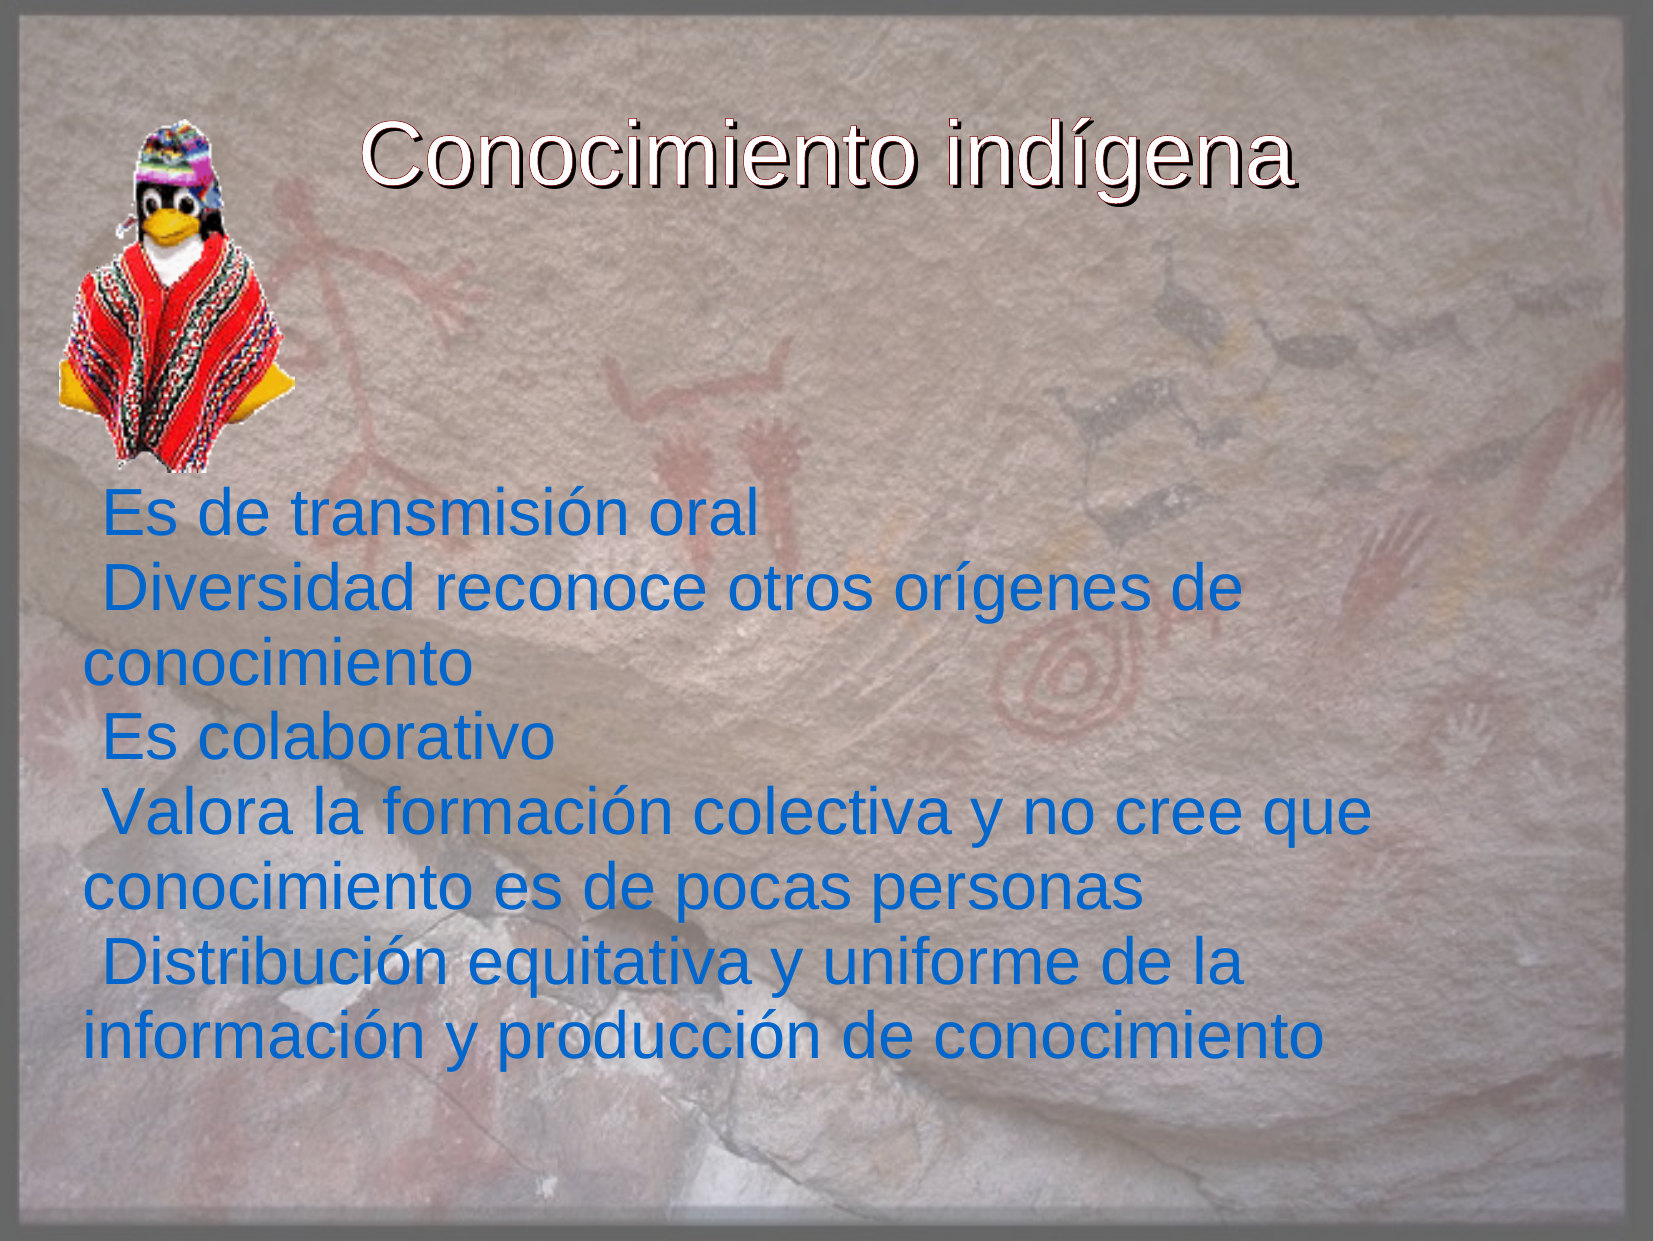

# Conocimiento indígena
 Es de transmisión oral
 Diversidad reconoce otros orígenes de conocimiento
 Es colaborativo
 Valora la formación colectiva y no cree que conocimiento es de pocas personas
 Distribución equitativa y uniforme de la información y producción de conocimiento